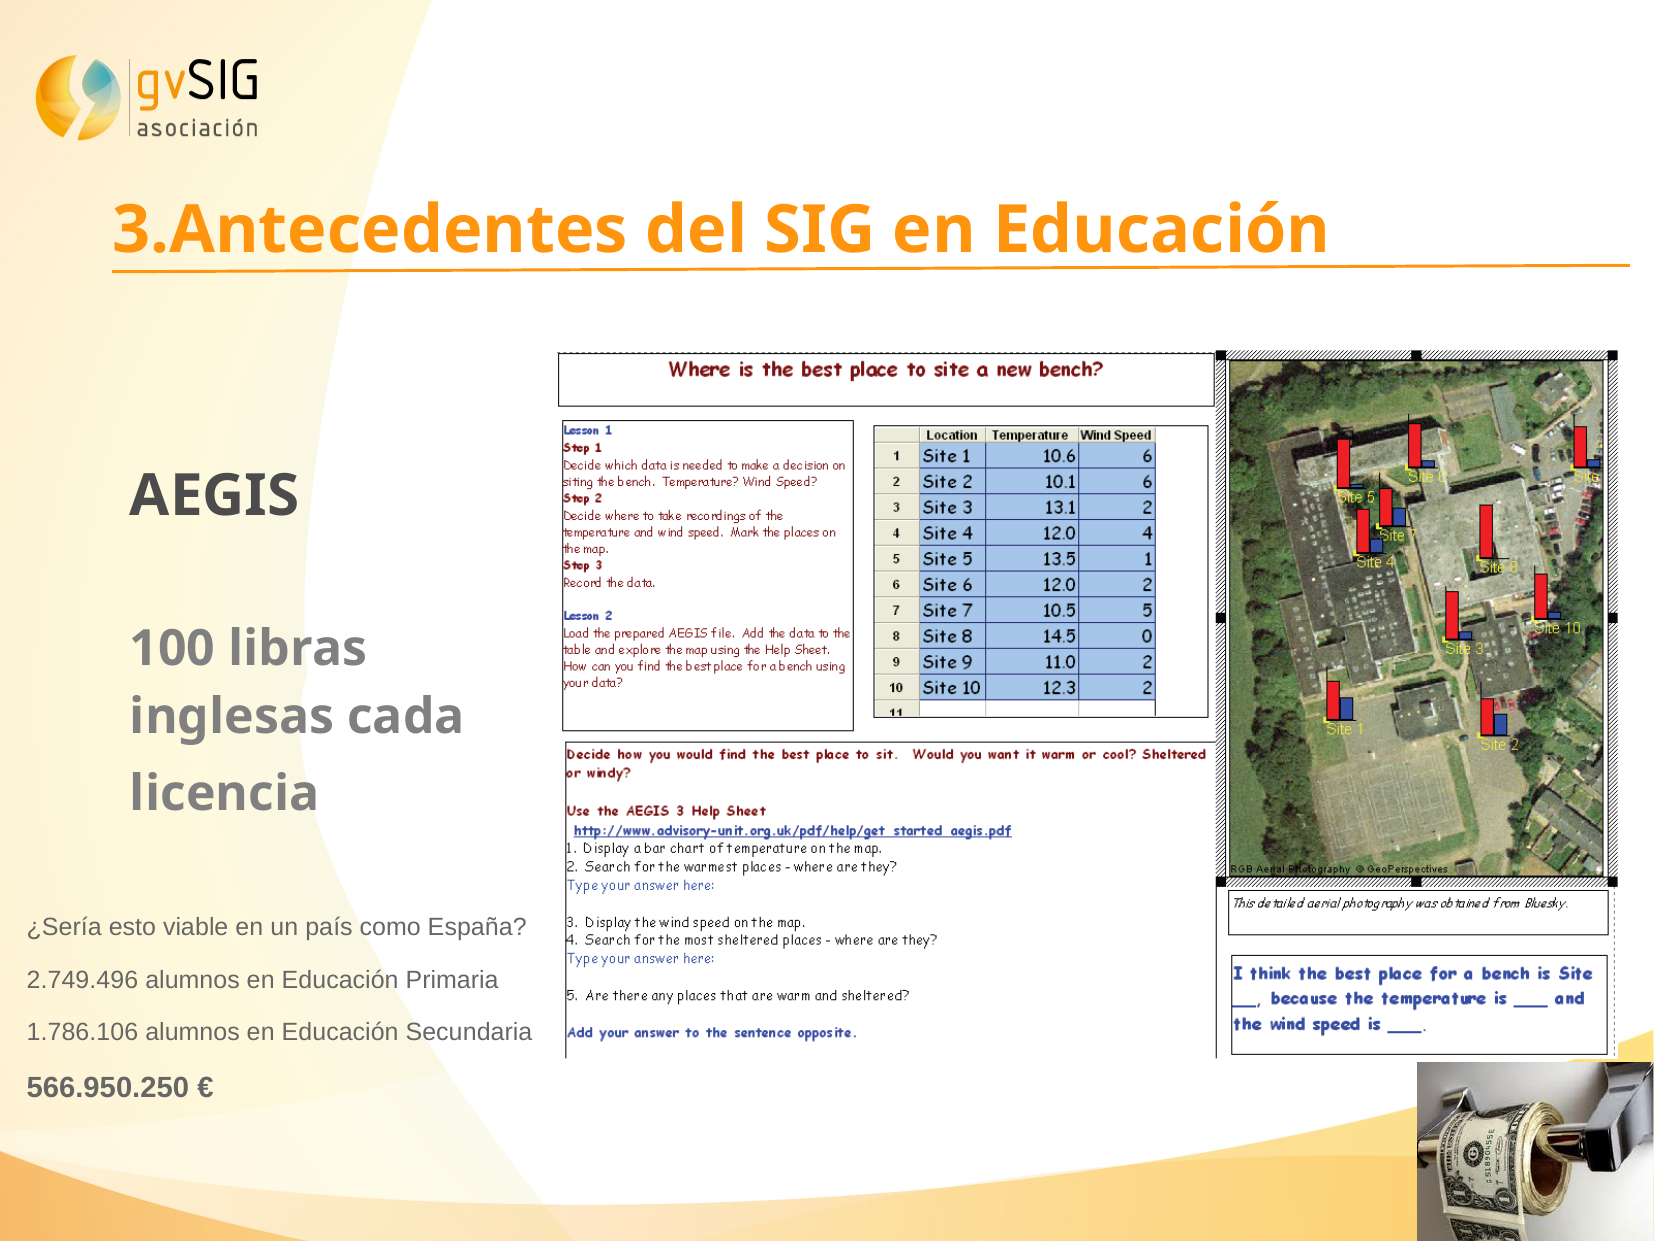

3.Antecedentes del SIG en Educación
# AEGIS 100 libras inglesas cada licencia
¿Sería esto viable en un país como España?
2.749.496 alumnos en Educación Primaria
1.786.106 alumnos en Educación Secundaria
566.950.250 €